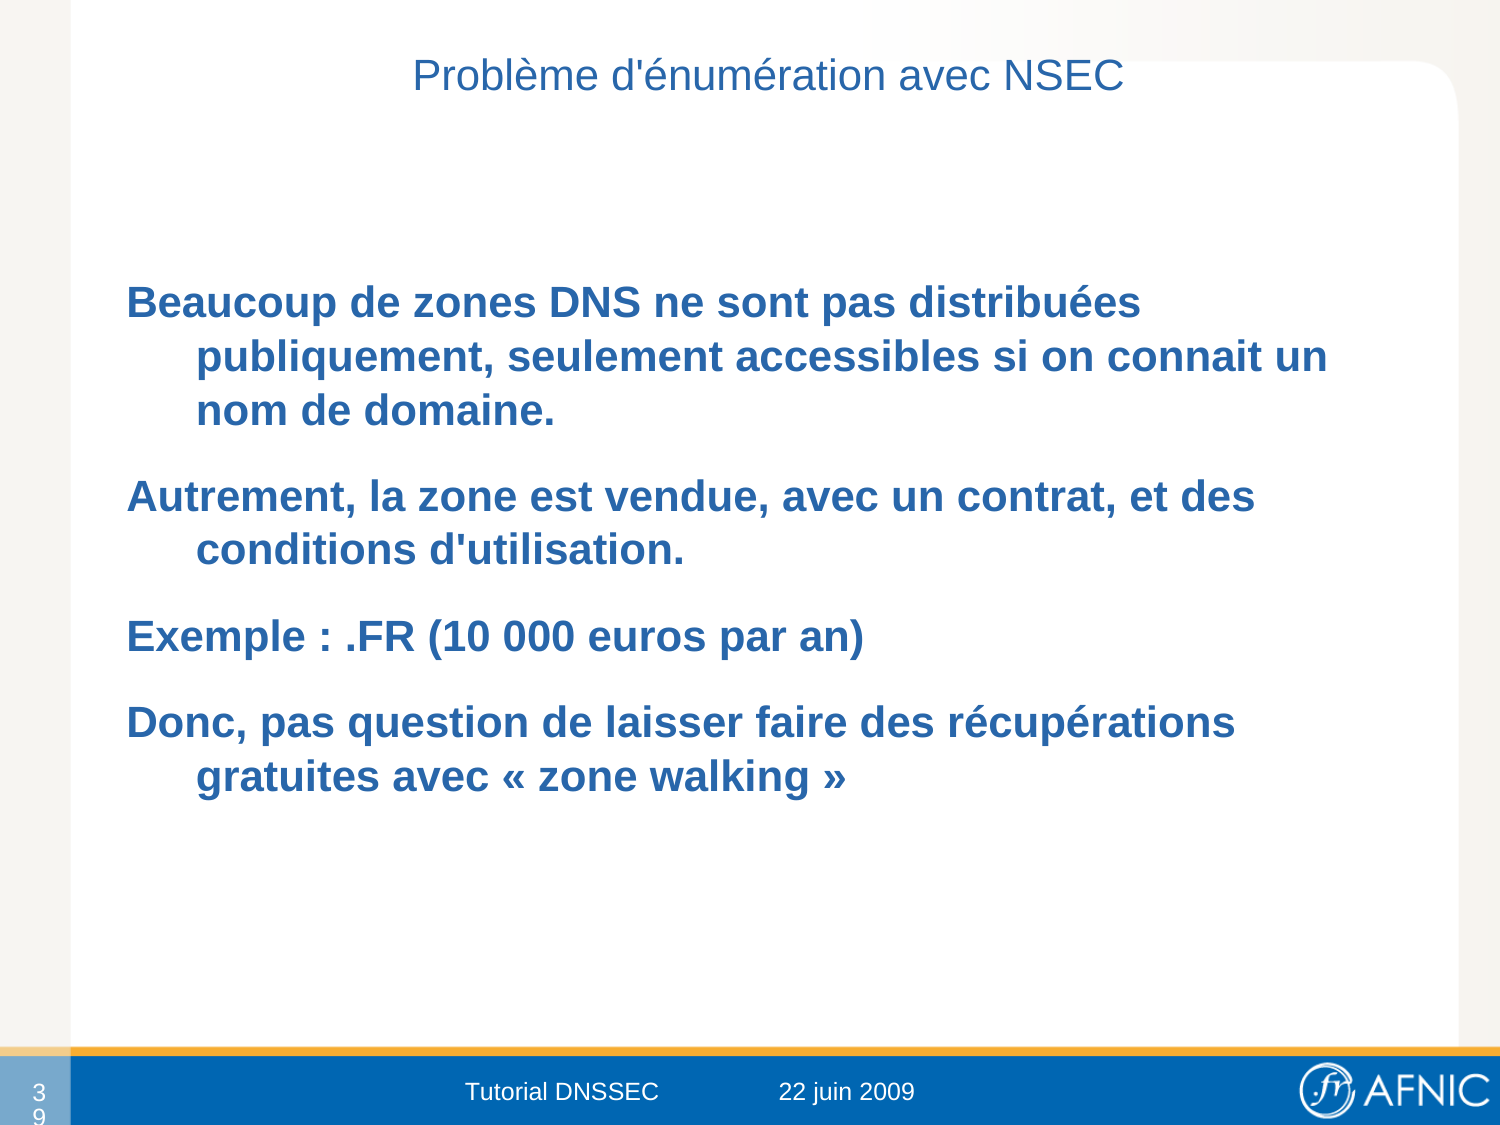

# Problème d'énumération avec NSEC
Beaucoup de zones DNS ne sont pas distribuées publiquement, seulement accessibles si on connait un nom de domaine.
Autrement, la zone est vendue, avec un contrat, et des conditions d'utilisation.
Exemple : .FR (10 000 euros par an)
Donc, pas question de laisser faire des récupérations gratuites avec « zone walking »